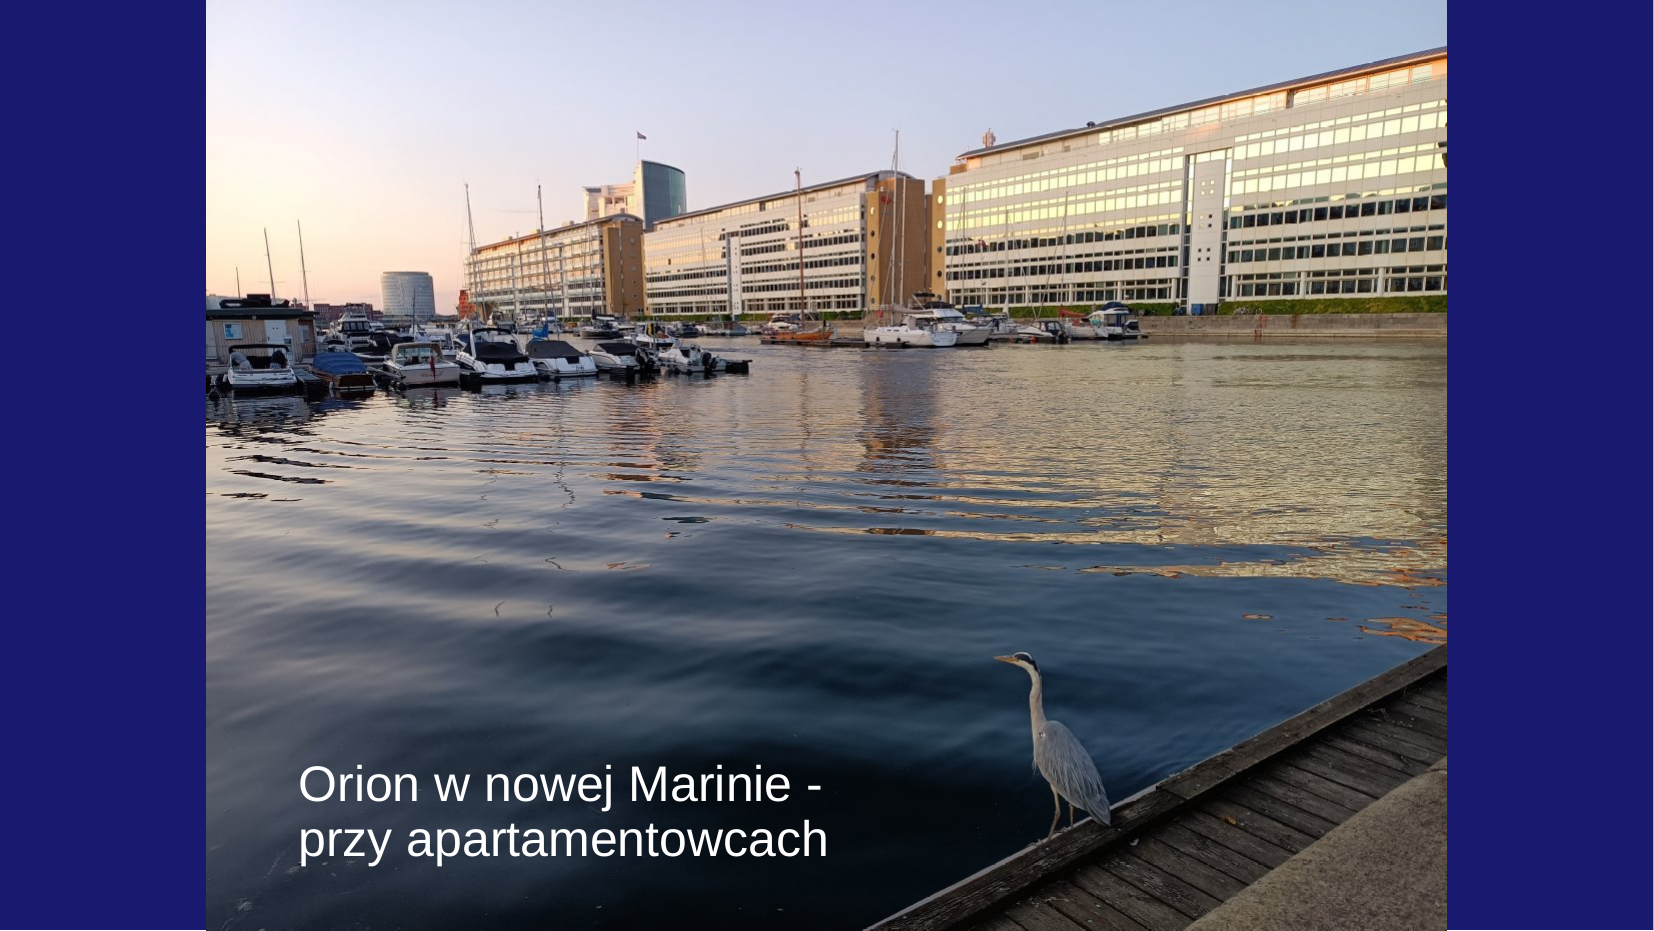

#
Orion w nowej Marinie -
przy apartamentowcach